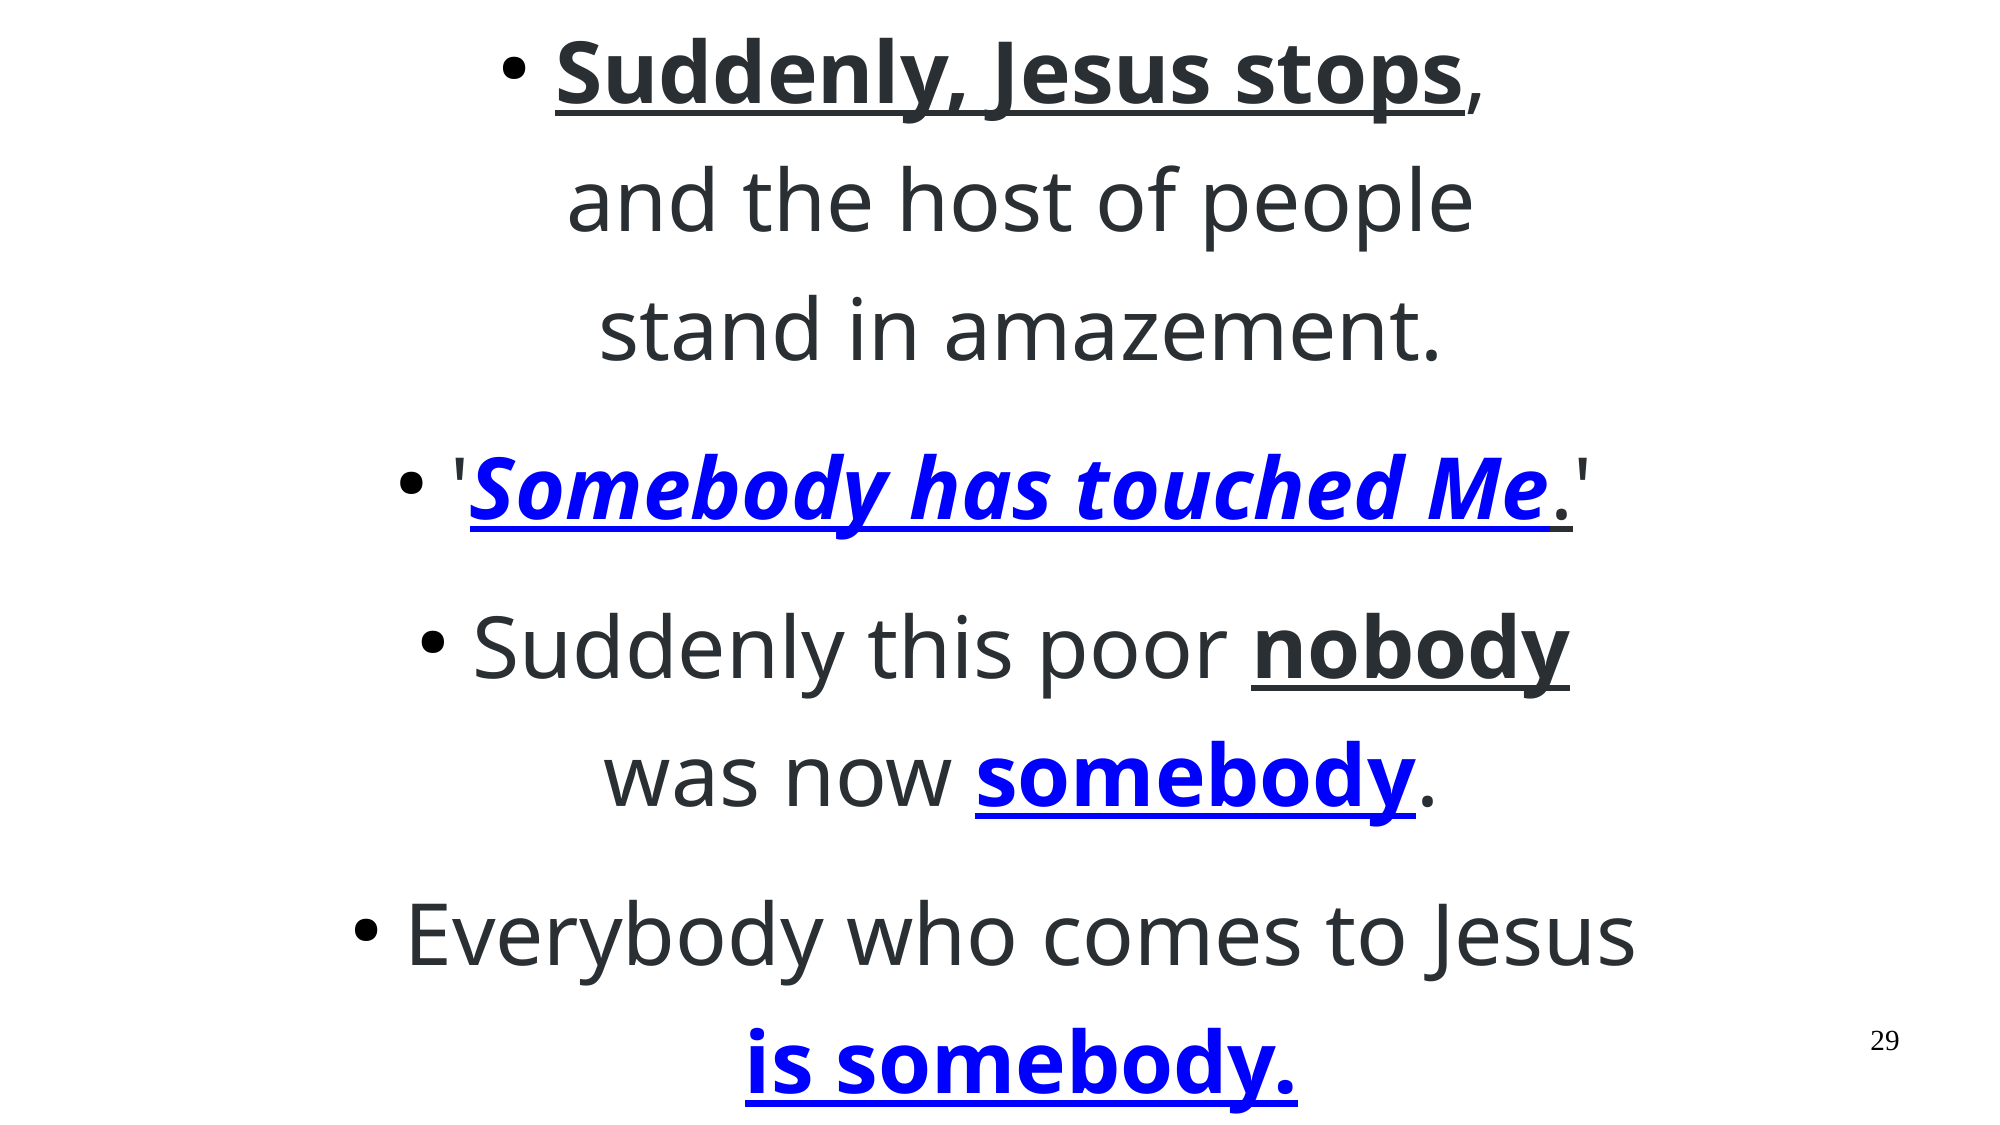

# Suddenly, Jesus stops, and the host of people stand in amazement.
'Somebody has touched Me.'
Suddenly this poor nobody
was now somebody.
Everybody who comes to Jesus
is somebody.
29